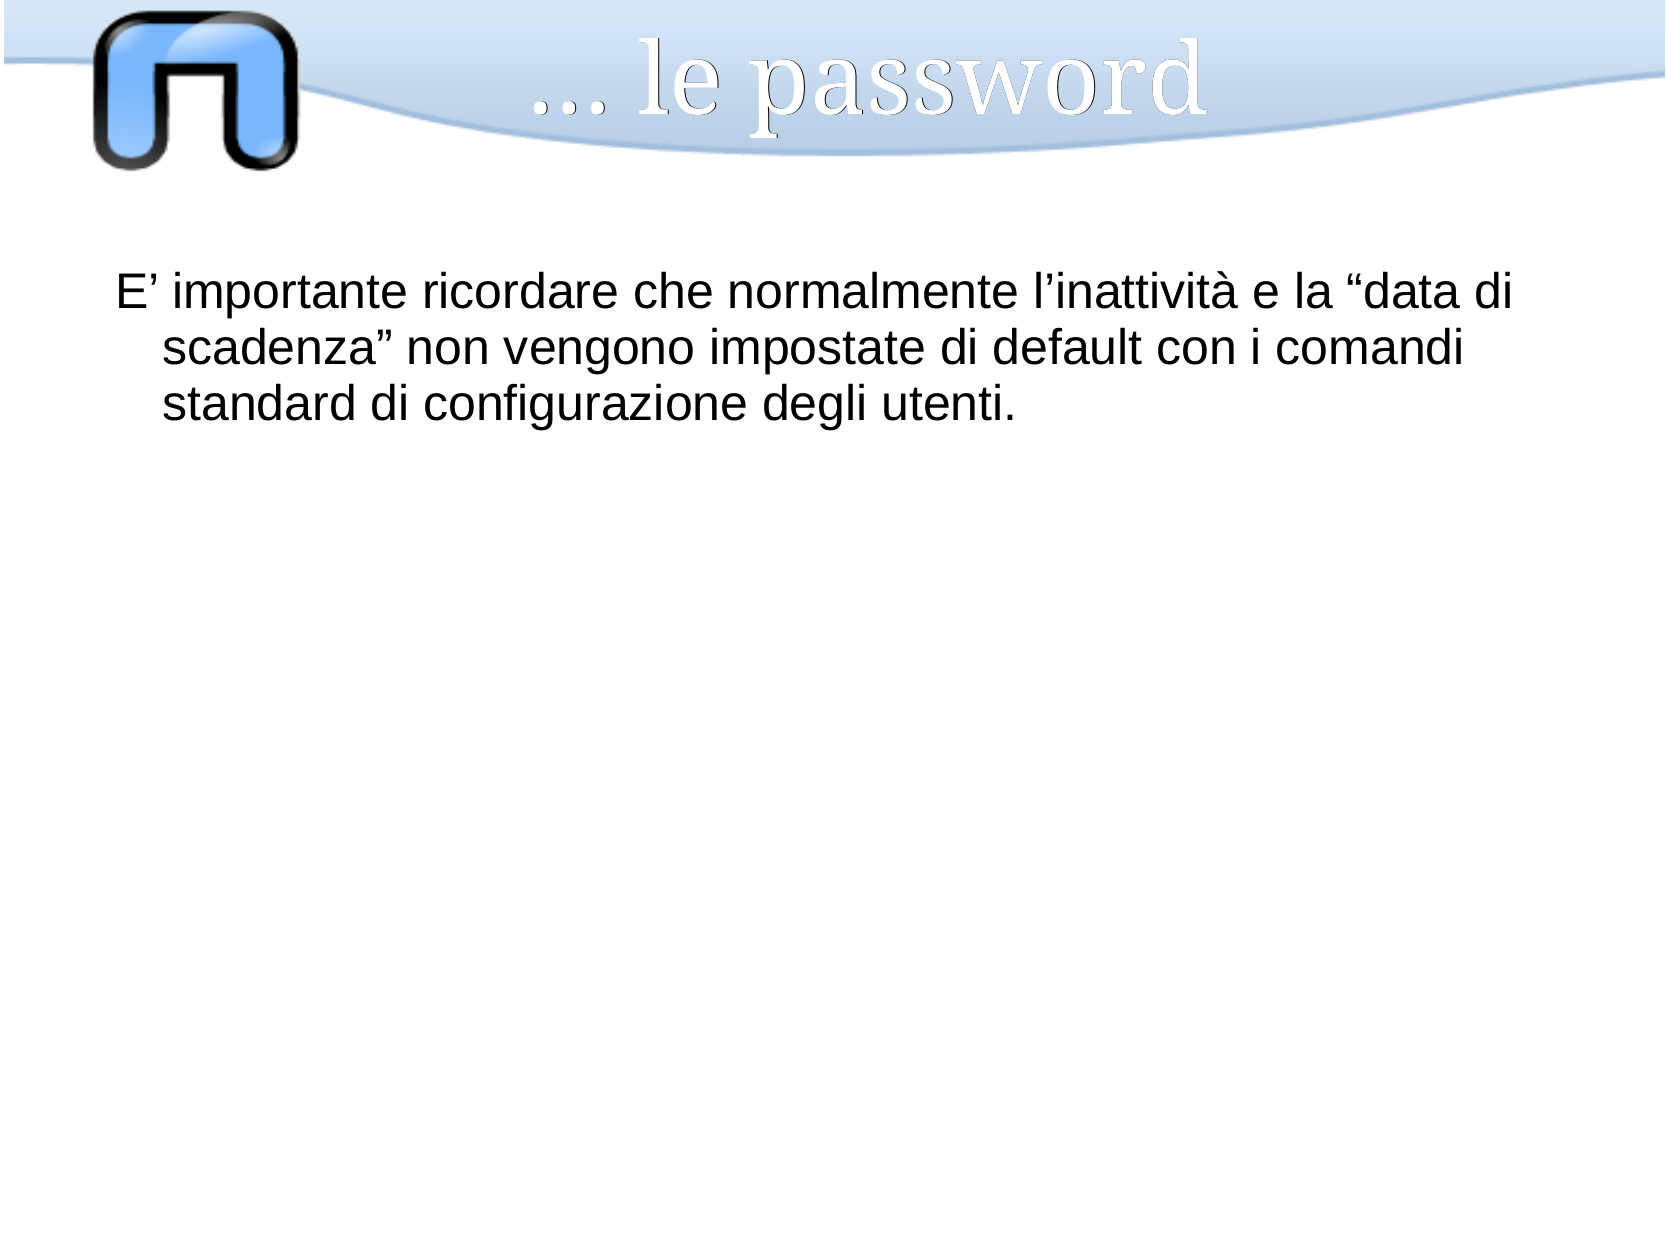

… le password
# E’ importante ricordare che normalmente l’inattività e la “data di scadenza” non vengono impostate di default con i comandi standard di configurazione degli utenti.